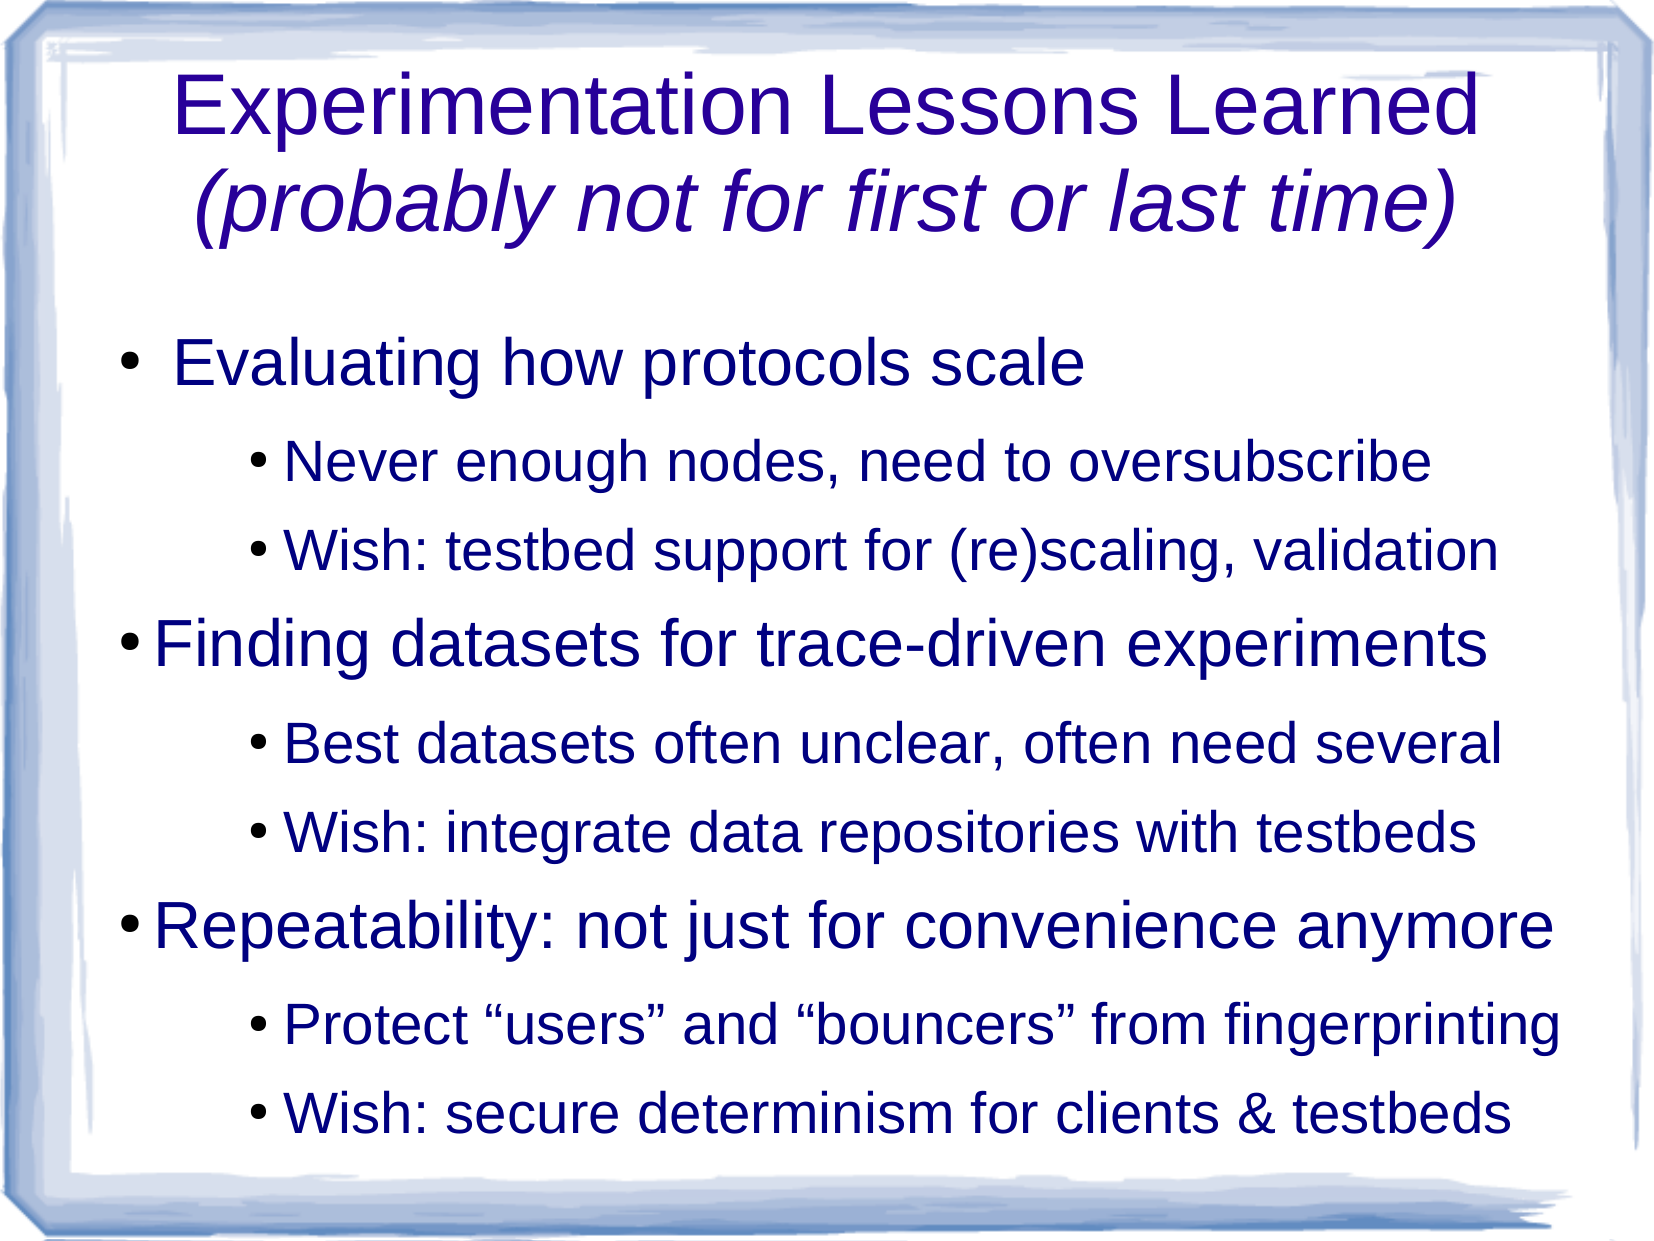

# Experimentation Lessons Learned (probably not for first or last time)
 Evaluating how protocols scale
Never enough nodes, need to oversubscribe
Wish: testbed support for (re)scaling, validation
Finding datasets for trace-driven experiments
Best datasets often unclear, often need several
Wish: integrate data repositories with testbeds
Repeatability: not just for convenience anymore
Protect “users” and “bouncers” from fingerprinting
Wish: secure determinism for clients & testbeds